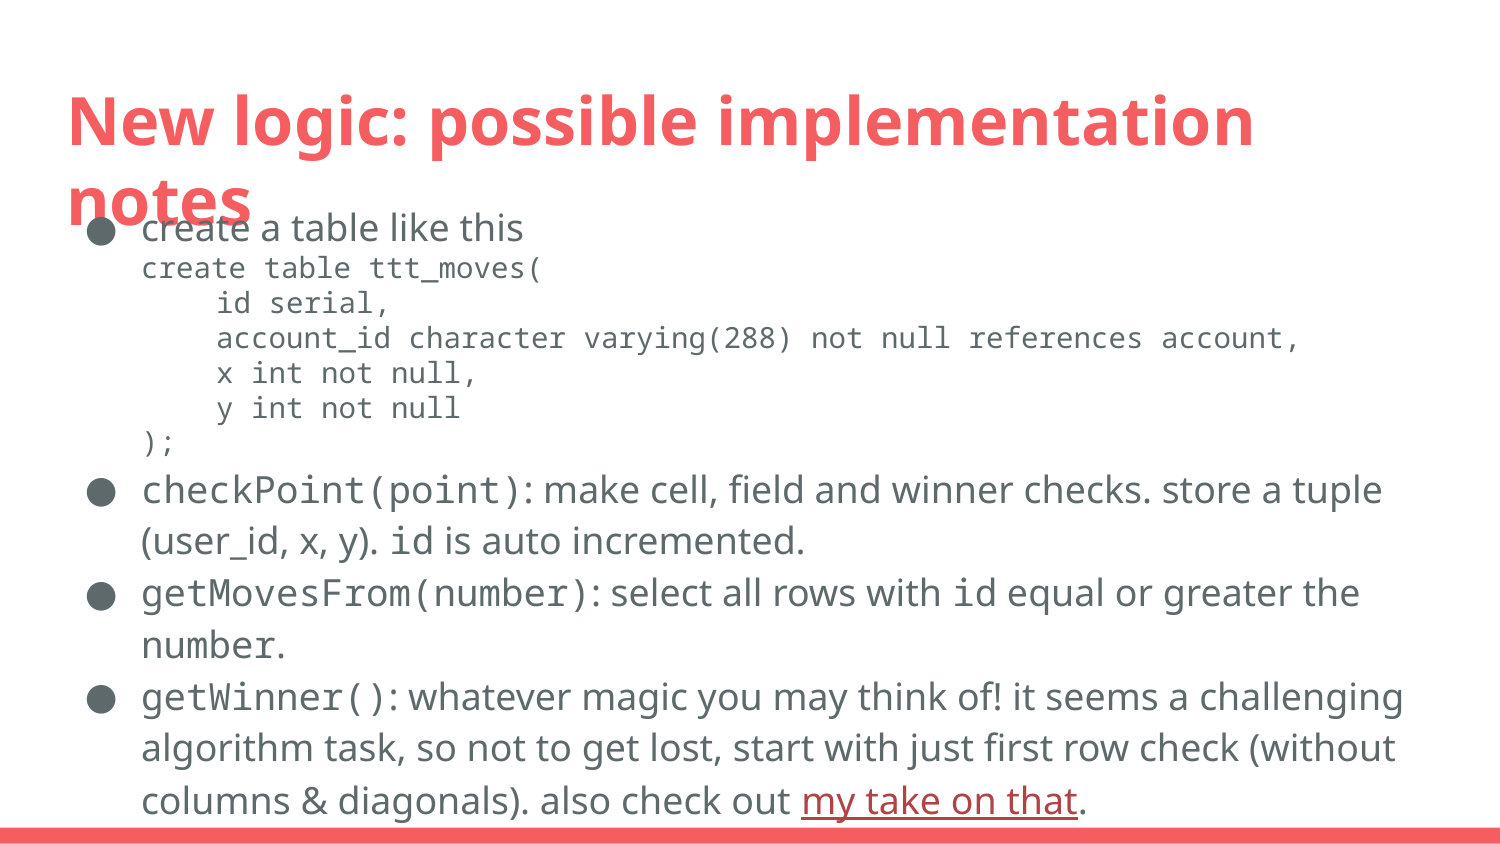

# New logic: possible implementation notes
create a table like this
create table ttt_moves(
	id serial,
	account_id character varying(288) not null references account,
	x int not null,
	y int not null
);
checkPoint(point): make cell, field and winner checks. store a tuple (user_id, x, y). id is auto incremented.
getMovesFrom(number): select all rows with id equal or greater the number.
getWinner(): whatever magic you may think of! it seems a challenging algorithm task, so not to get lost, start with just first row check (without columns & diagonals). also check out my take on that.